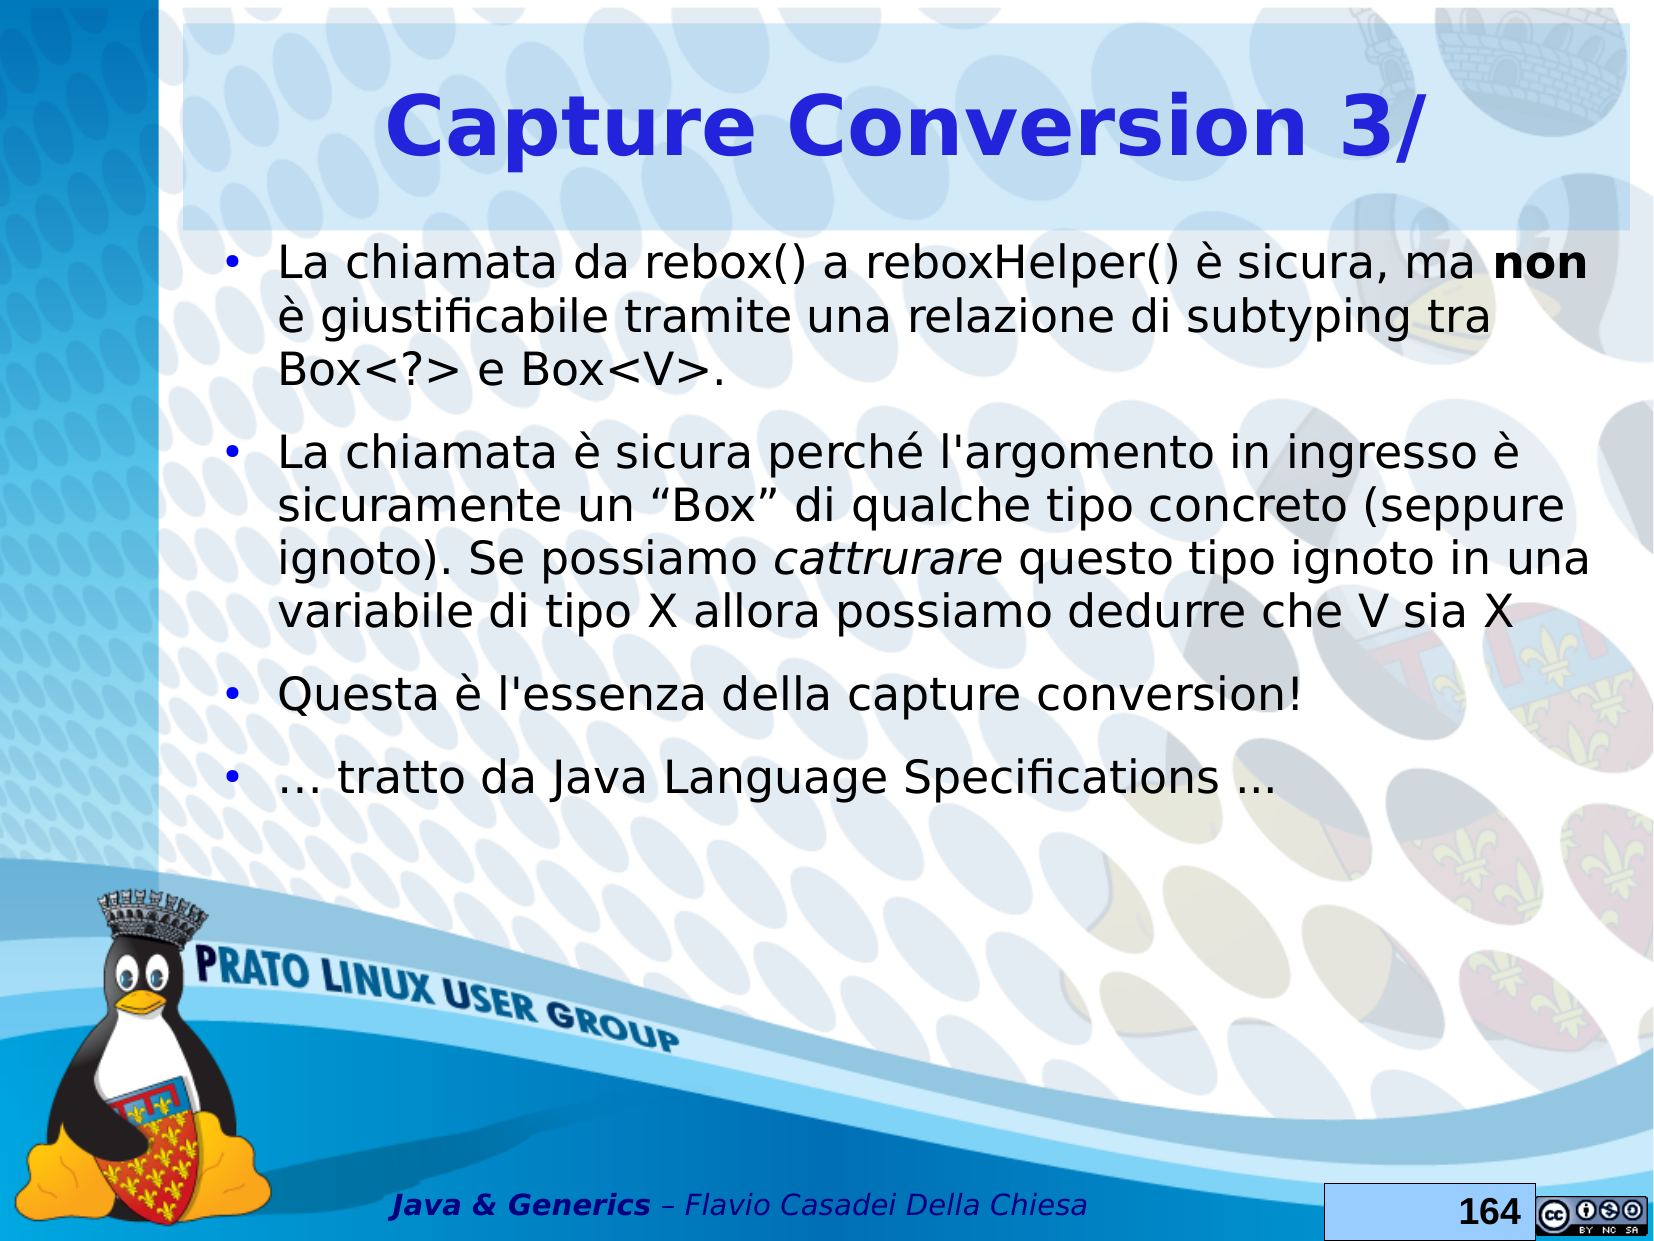

# Capture Conversion 3/
La chiamata da rebox() a reboxHelper() è sicura, ma non è giustificabile tramite una relazione di subtyping tra Box<?> e Box<V>.
La chiamata è sicura perché l'argomento in ingresso è sicuramente un “Box” di qualche tipo concreto (seppure ignoto). Se possiamo cattrurare questo tipo ignoto in una variabile di tipo X allora possiamo dedurre che V sia X
Questa è l'essenza della capture conversion!
… tratto da Java Language Specifications ...